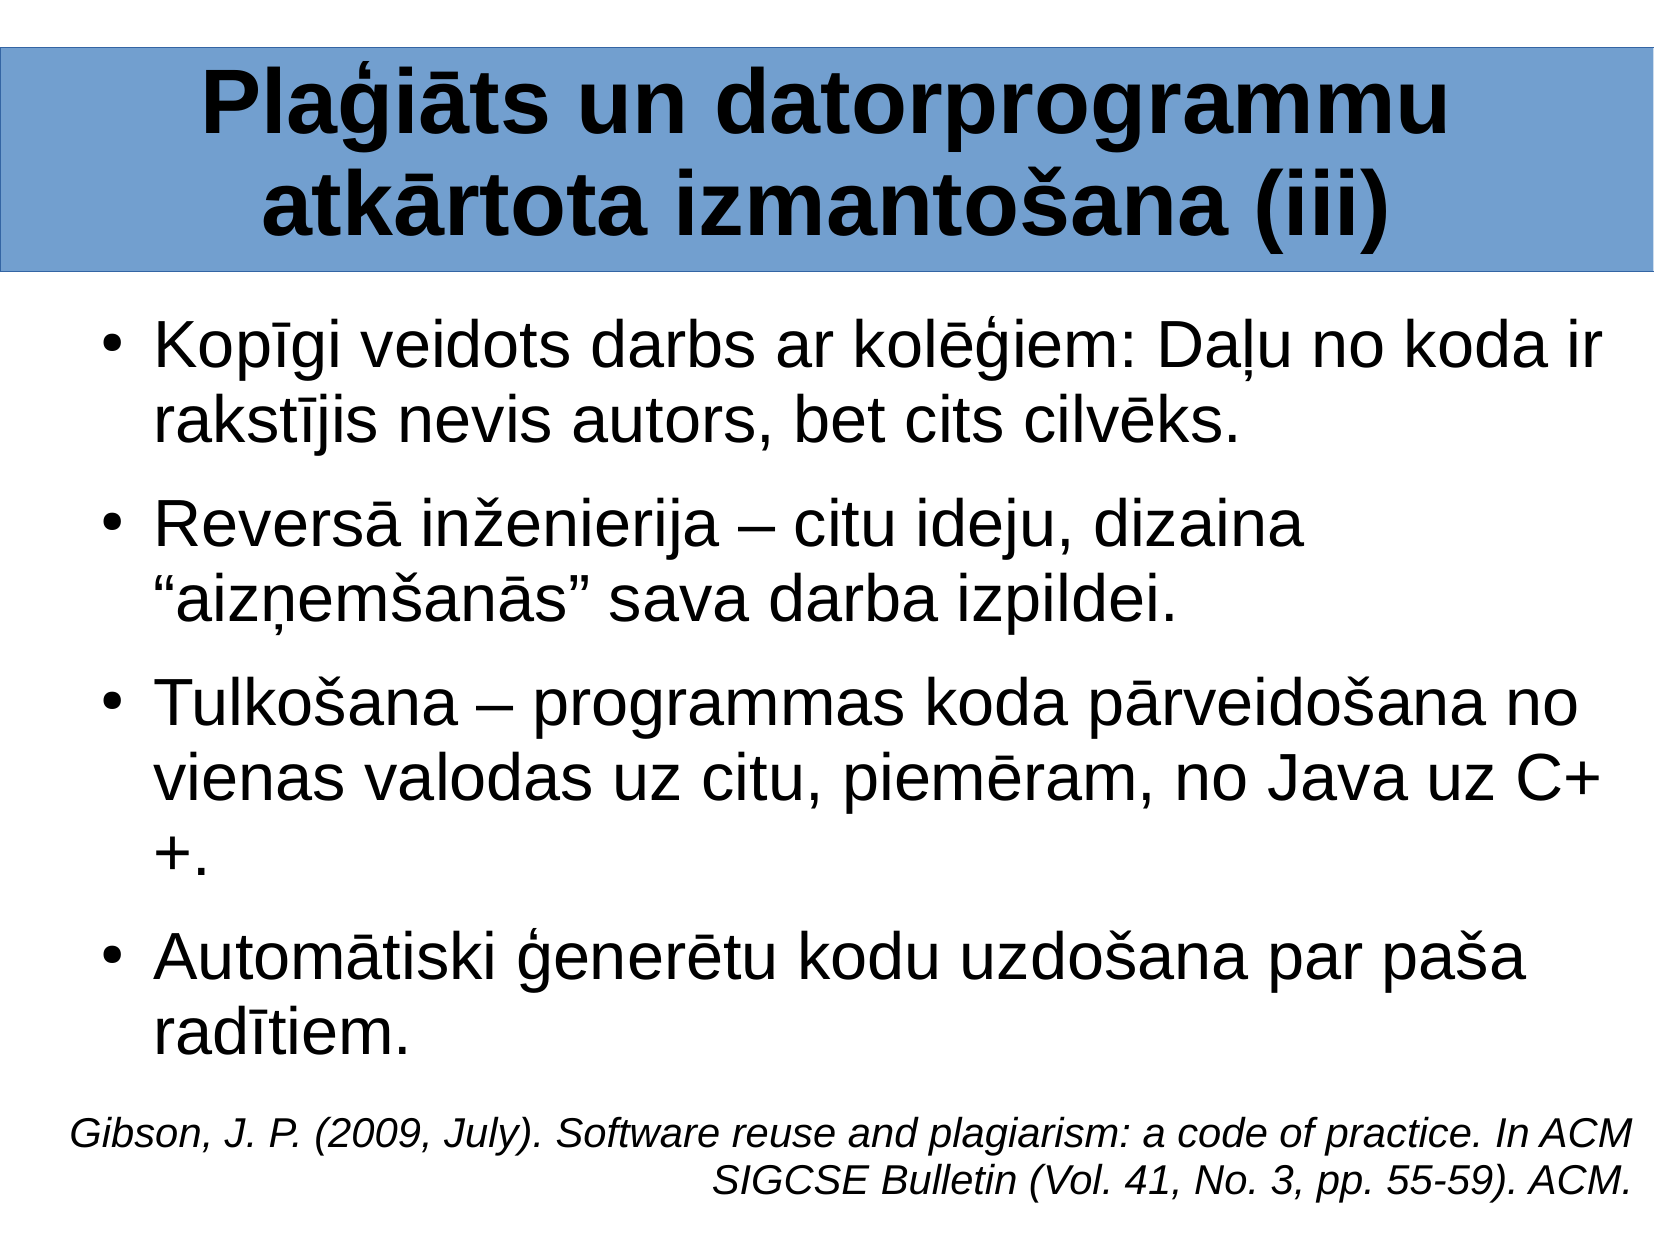

# Plaģiāts un datorprogrammu atkārtota izmantošana (iii)
Kopīgi veidots darbs ar kolēģiem: Daļu no koda ir rakstījis nevis autors, bet cits cilvēks.
Reversā inženierija – citu ideju, dizaina “aizņemšanās” sava darba izpildei.
Tulkošana – programmas koda pārveidošana no vienas valodas uz citu, piemēram, no Java uz C++.
Automātiski ģenerētu kodu uzdošana par paša radītiem.
Gibson, J. P. (2009, July). Software reuse and plagiarism: a code of practice. In ACM SIGCSE Bulletin (Vol. 41, No. 3, pp. 55-59). ACM.